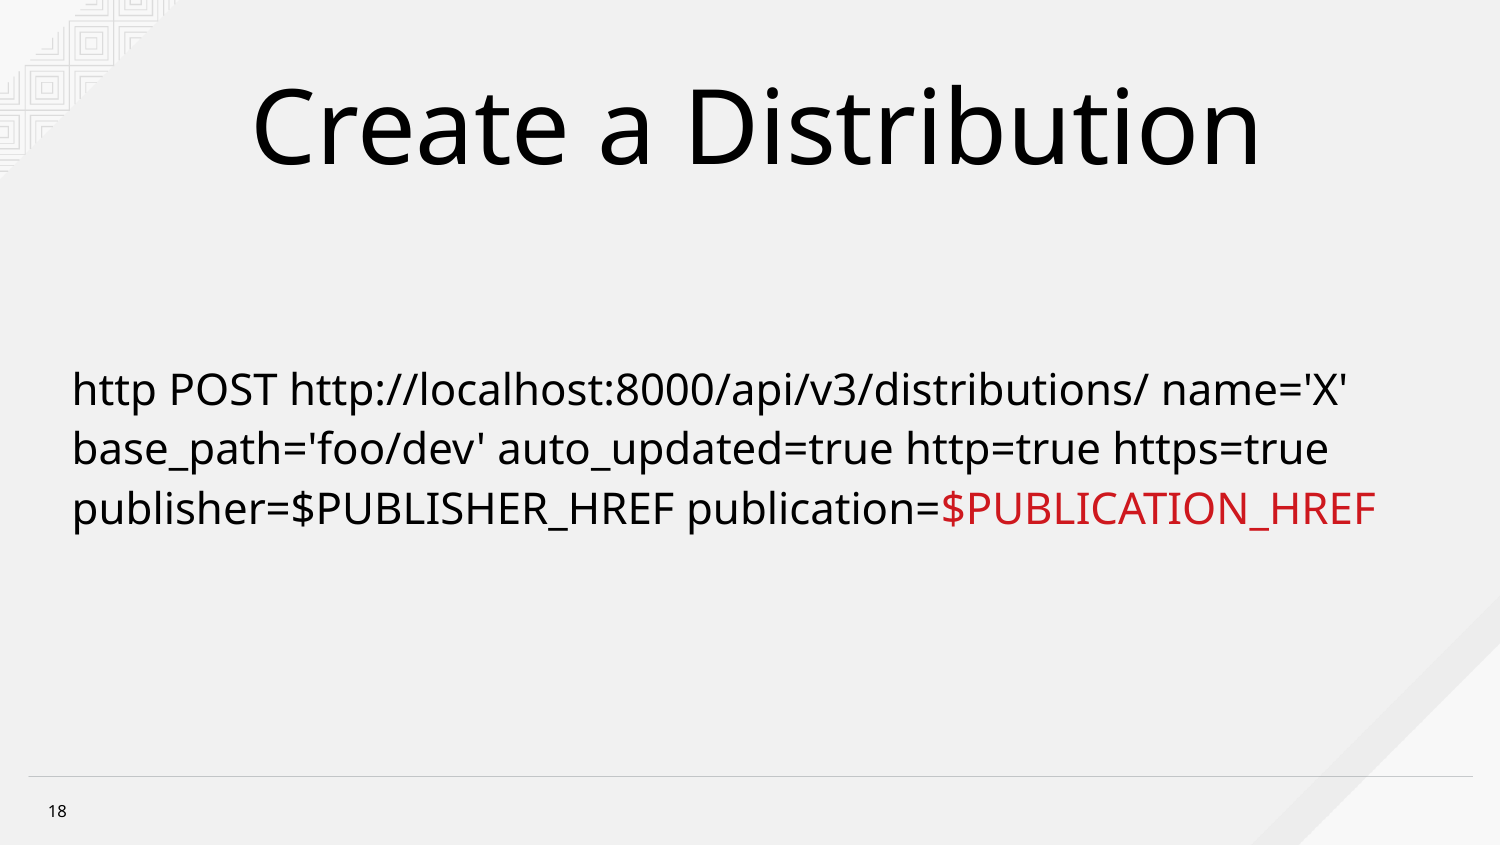

Create a Distribution
http POST http://localhost:8000/api/v3/distributions/ name='X' base_path='foo/dev' auto_updated=true http=true https=true publisher=$PUBLISHER_HREF publication=$PUBLICATION_HREF
18